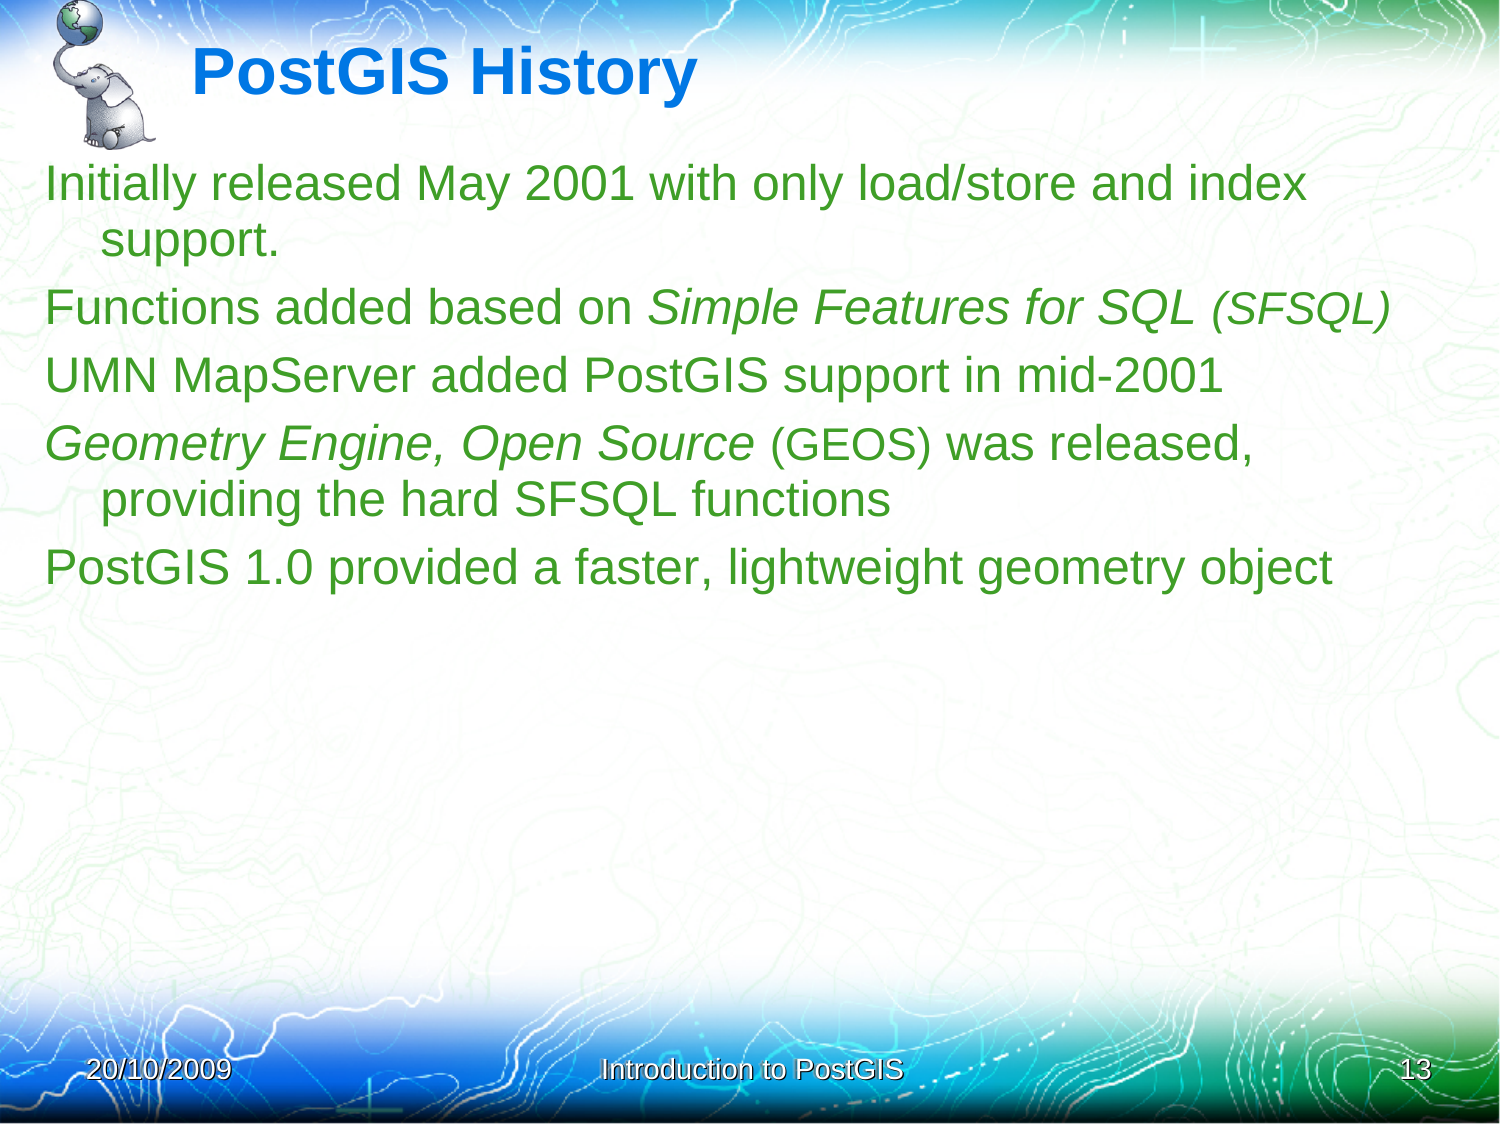

# PostGIS History
Initially released May 2001 with only load/store and index support.
Functions added based on Simple Features for SQL (SFSQL)
UMN MapServer added PostGIS support in mid-2001
Geometry Engine, Open Source (GEOS) was released, providing the hard SFSQL functions
PostGIS 1.0 provided a faster, lightweight geometry object
20/10/2009
Introduction to PostGIS
13